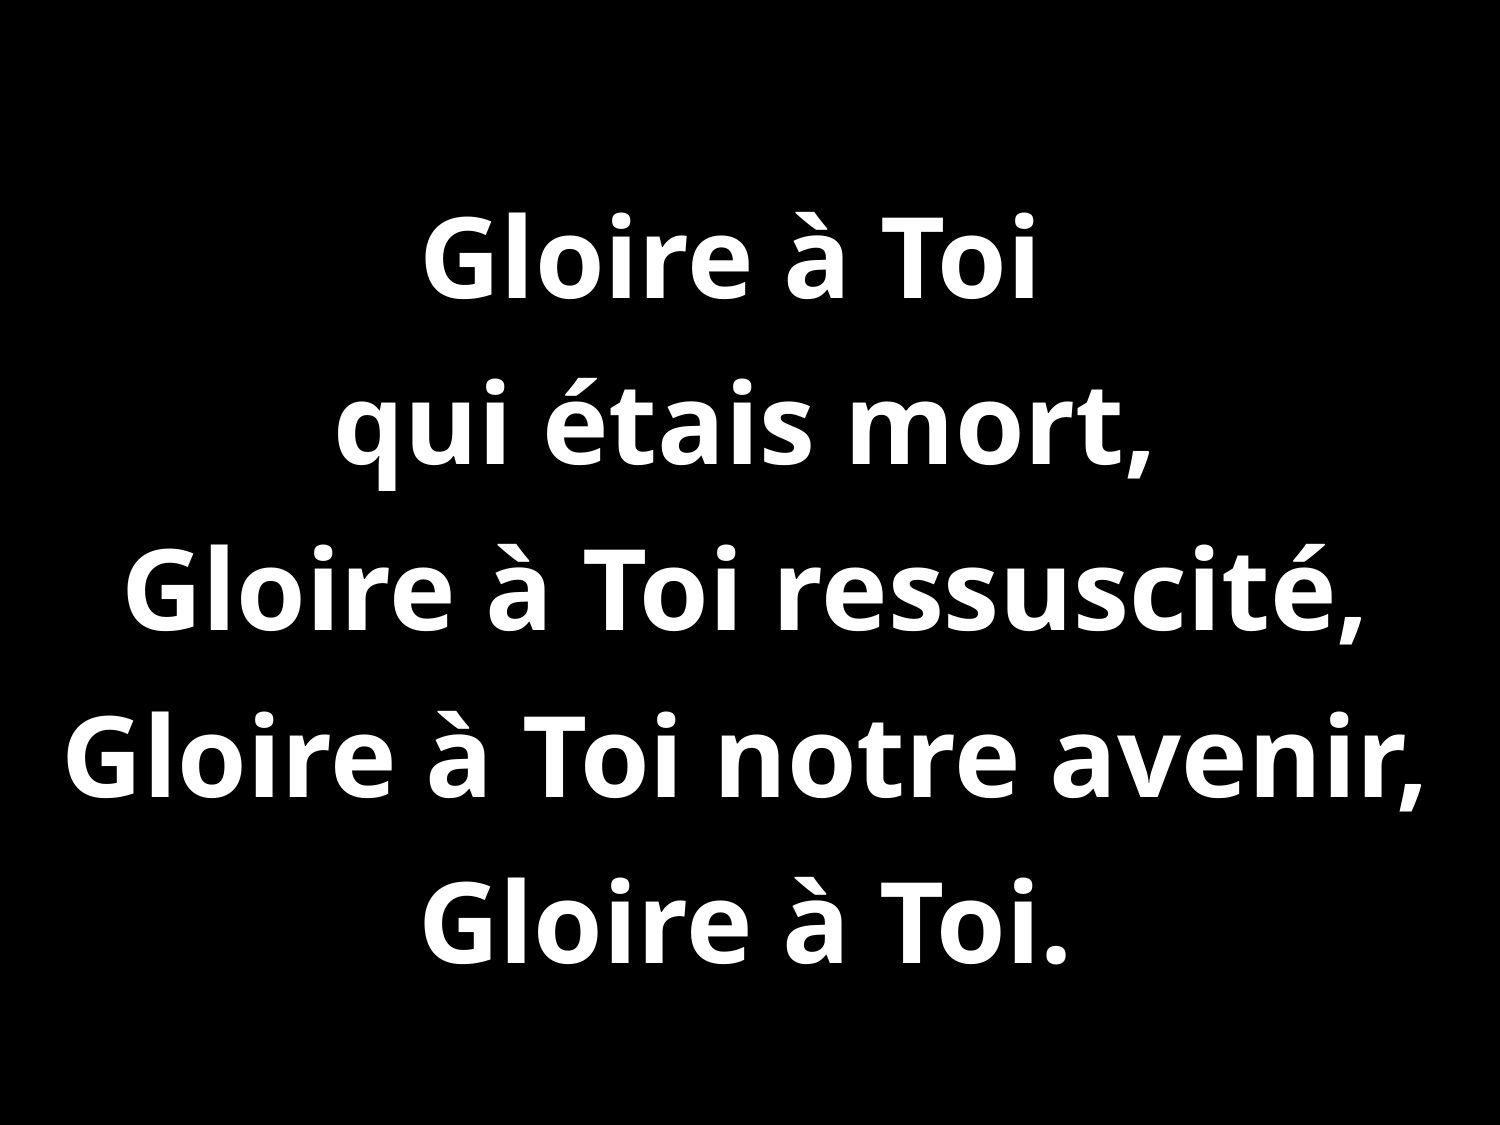

# Gloire à Toi
qui étais mort,
Gloire à Toi ressuscité,
Gloire à Toi notre avenir,
Gloire à Toi.